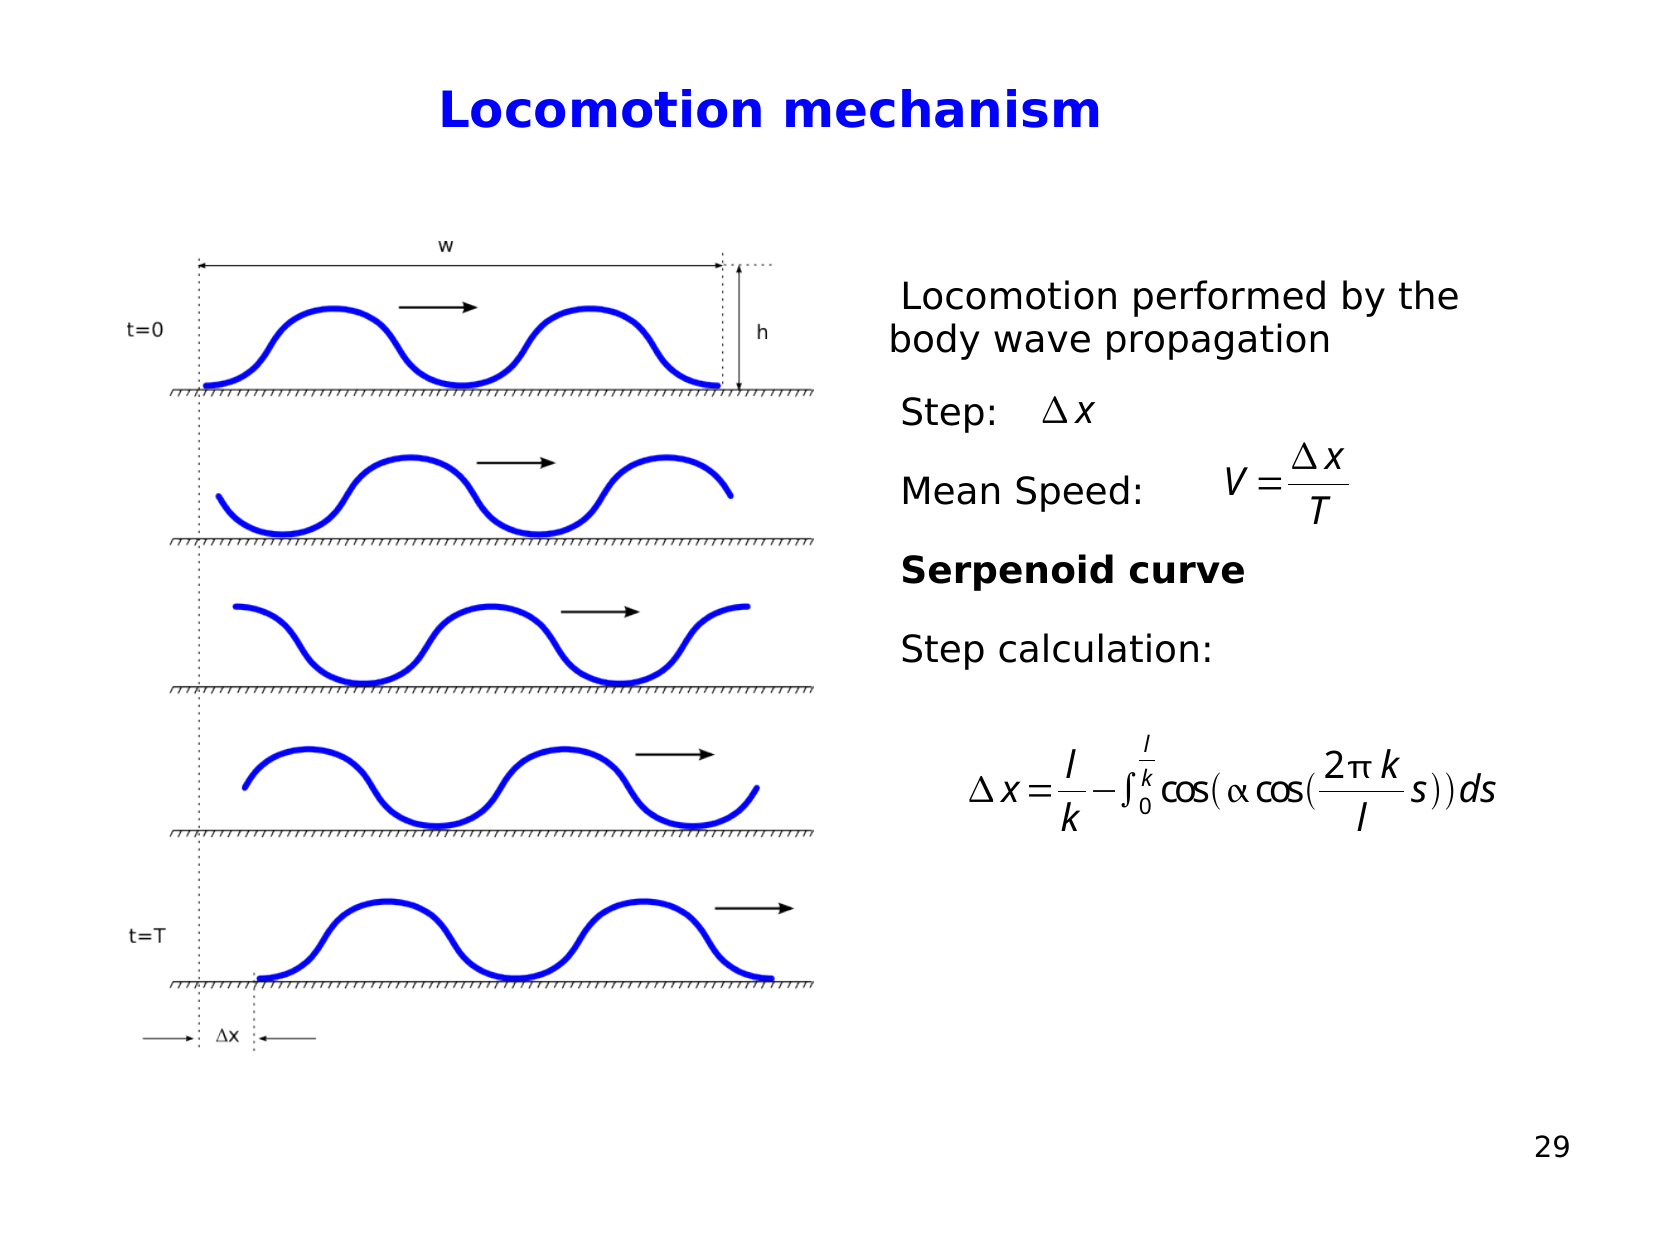

Locomotion mechanism
 Locomotion performed by the body wave propagation
 Step:
 Mean Speed:
 Serpenoid curve
 Step calculation:
29